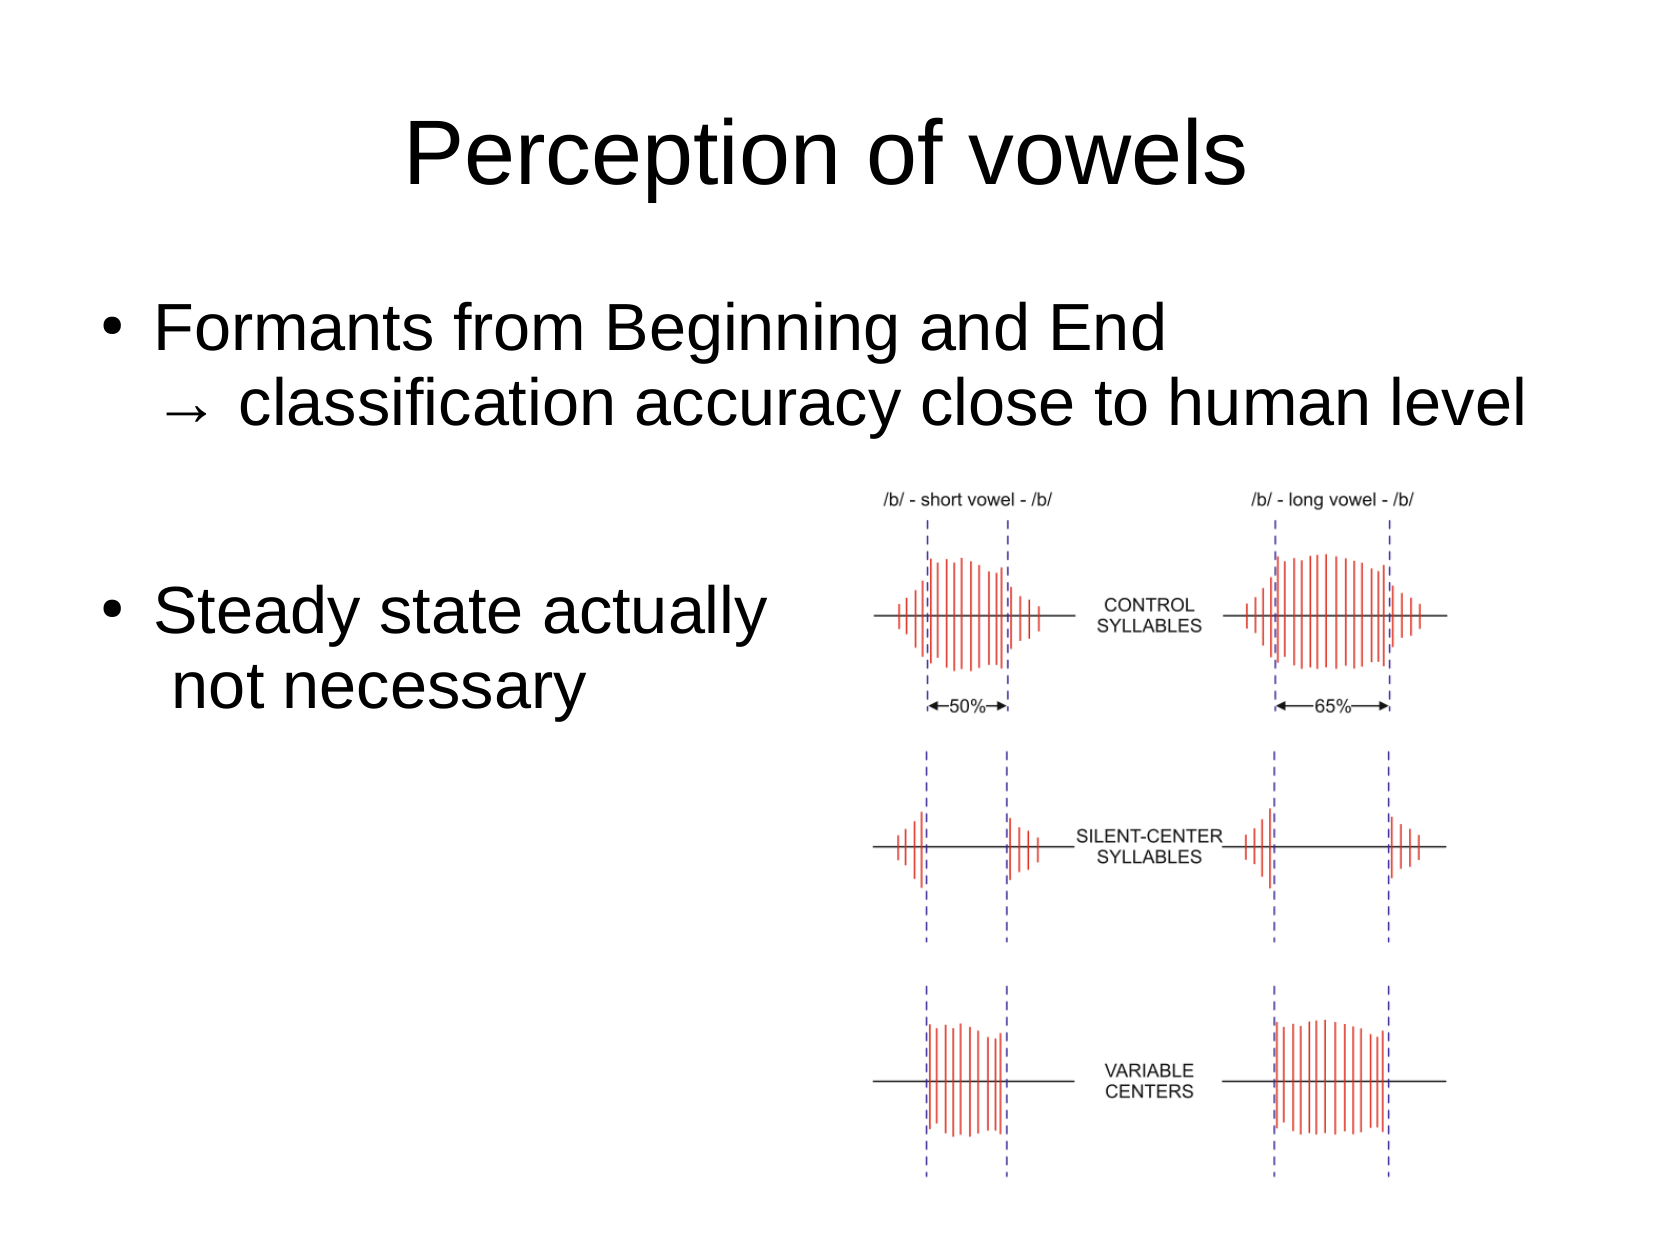

# Perception of vowels
Formants from Beginning and End
→ classification accuracy close to human level
Steady state actually
 not necessary